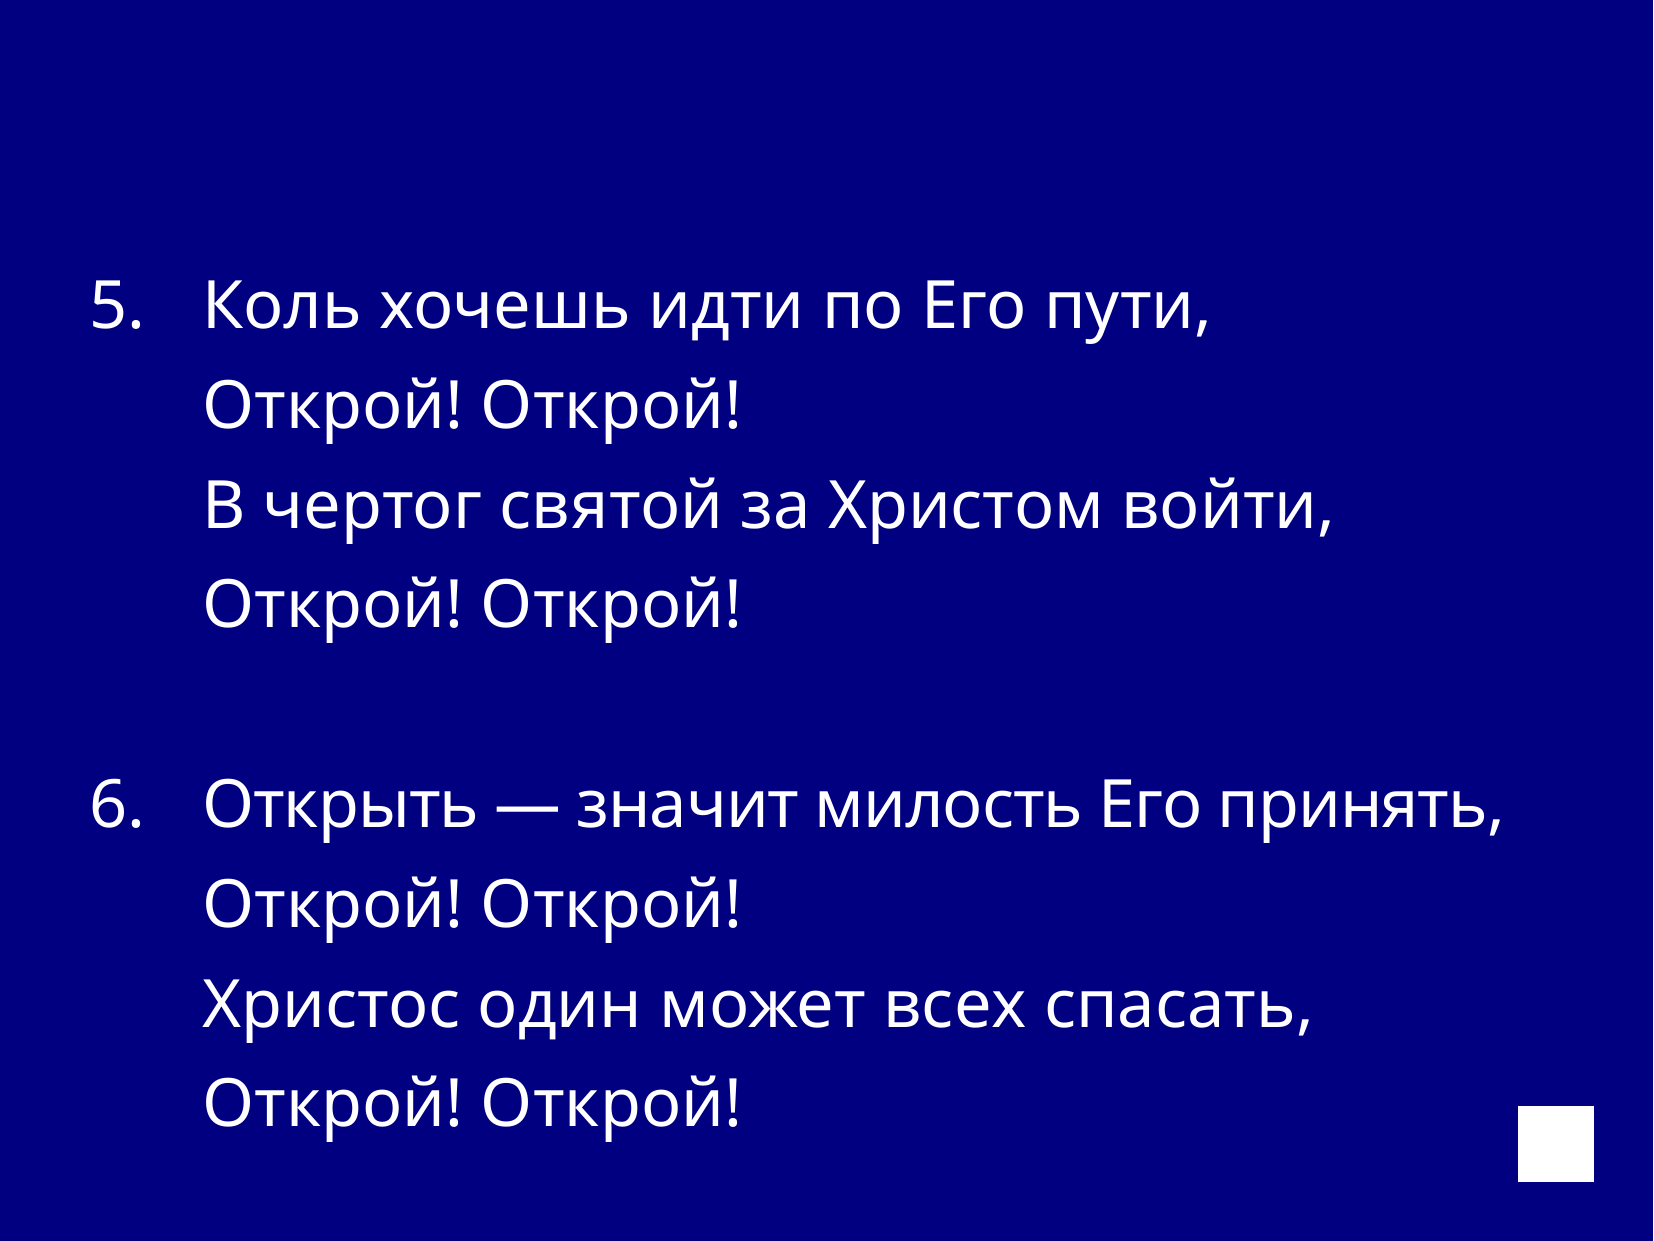

5.	Коль хочешь идти по Его пути,
	Открой! Открой!
	В чертог святой за Христом войти,
	Открой! Открой!
6.	Открыть — значит милость Его принять,
	Открой! Открой!
	Христос один может всех спасать,
	Открой! Открой!